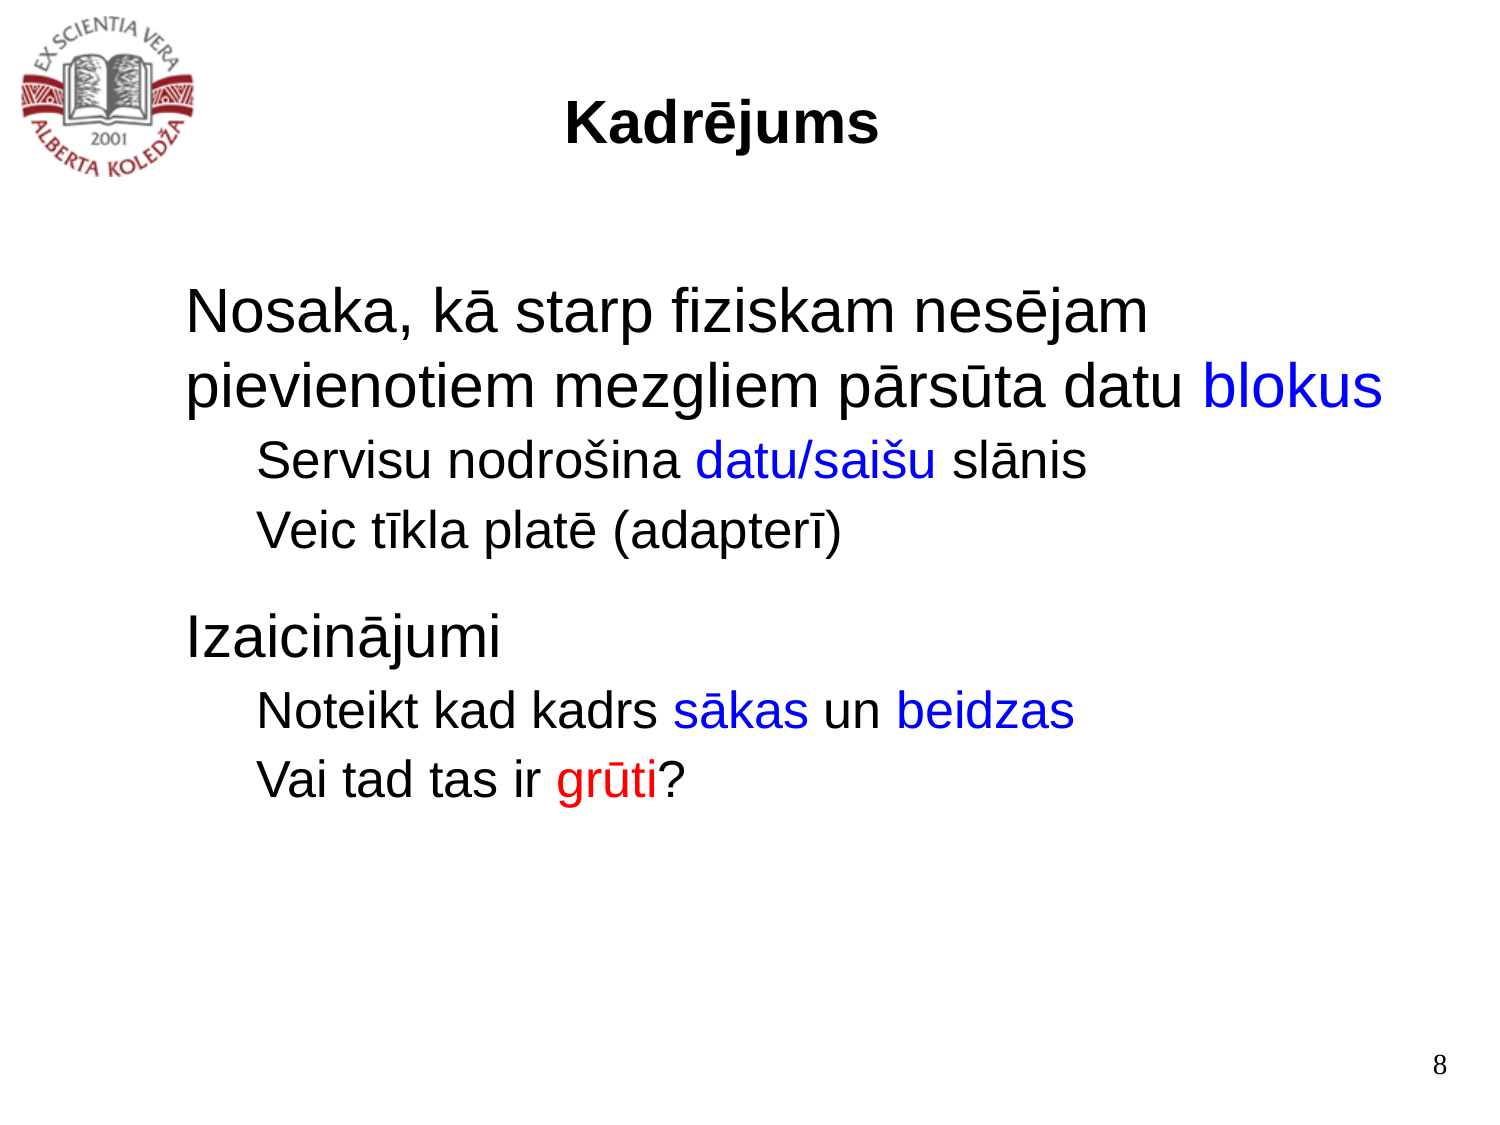

# Kadrējums
Nosaka, kā starp fiziskam nesējam pievienotiem mezgliem pārsūta datu blokus
Servisu nodrošina datu/saišu slānis
Veic tīkla platē (adapterī)
Izaicinājumi
Noteikt kad kadrs sākas un beidzas
Vai tad tas ir grūti?